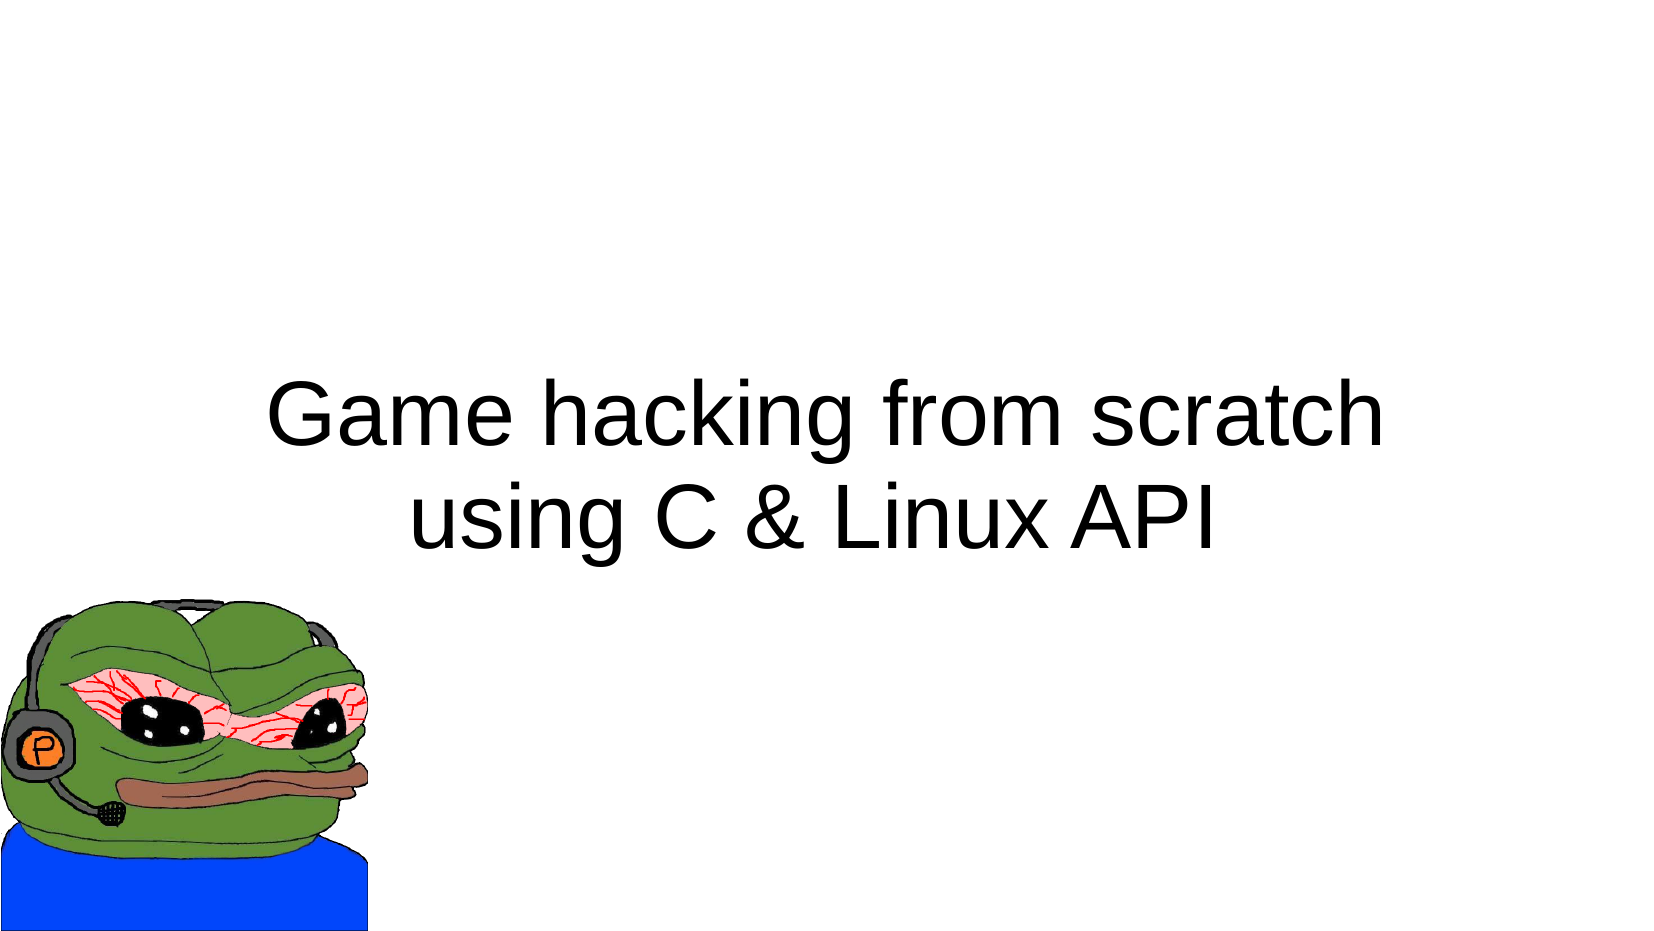

# Game hacking from scratch using C & Linux API